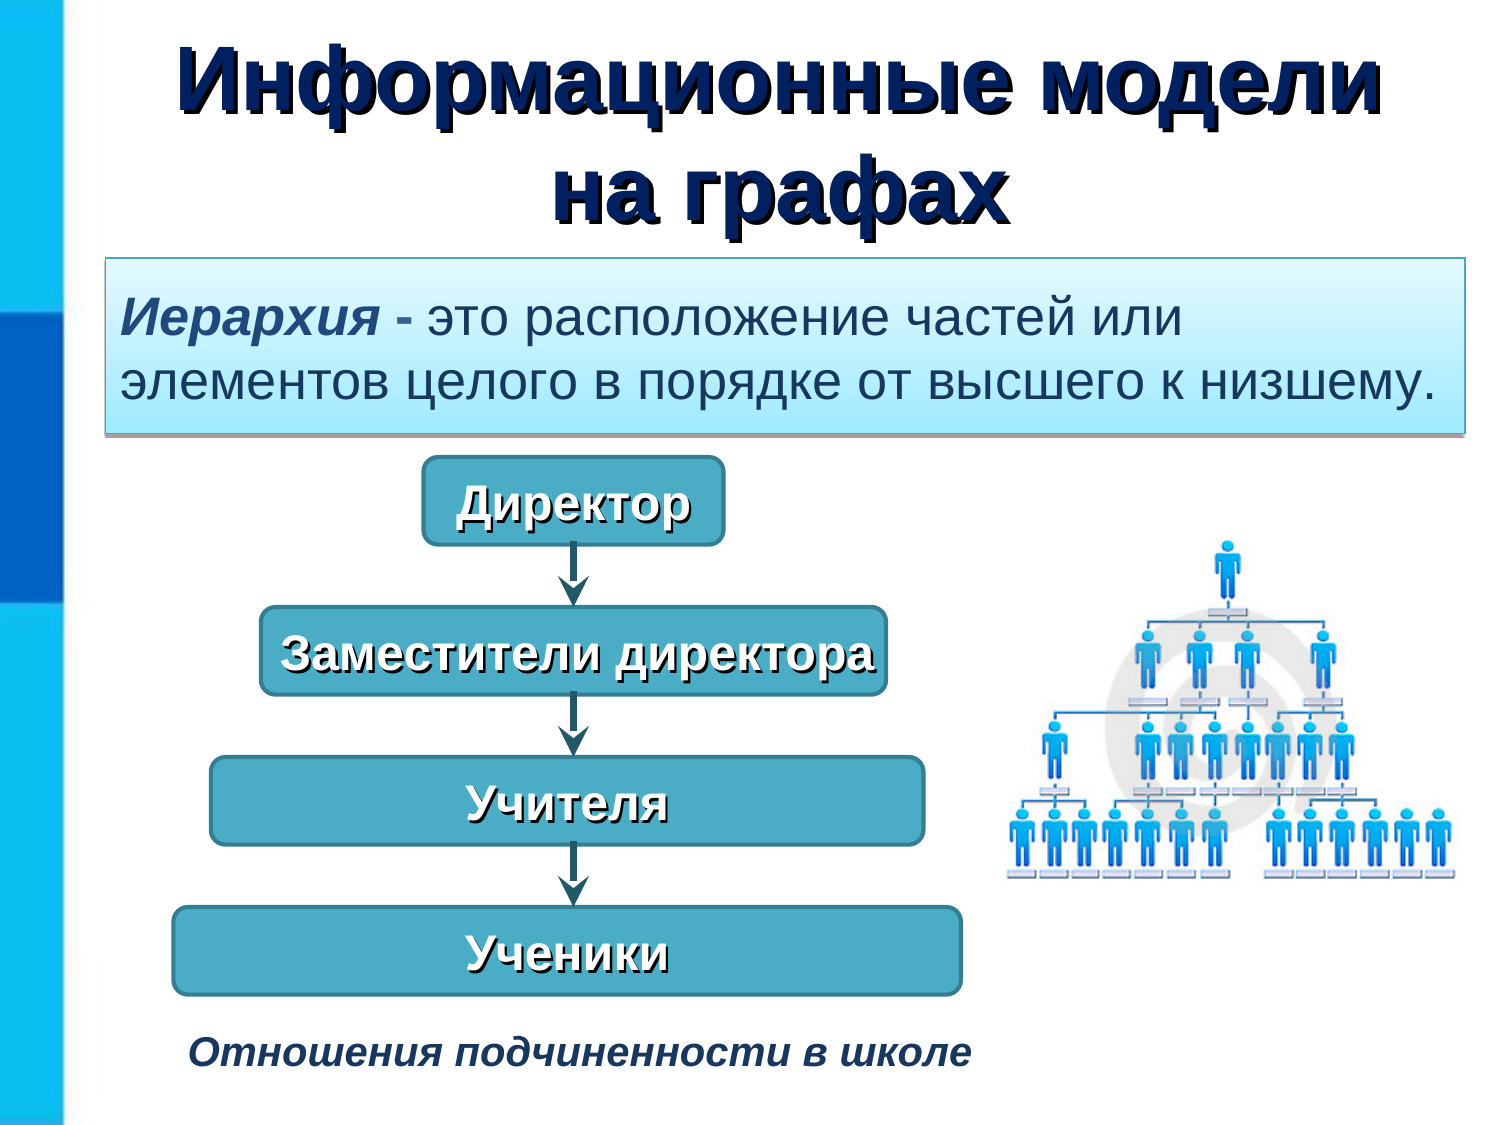

# Информационные модели на графах
Иерархия - это расположение частей или элементов целого в порядке от высшего к низшему.
Директор
Заместители директора
Учителя
Ученики
Отношения подчиненности в школе